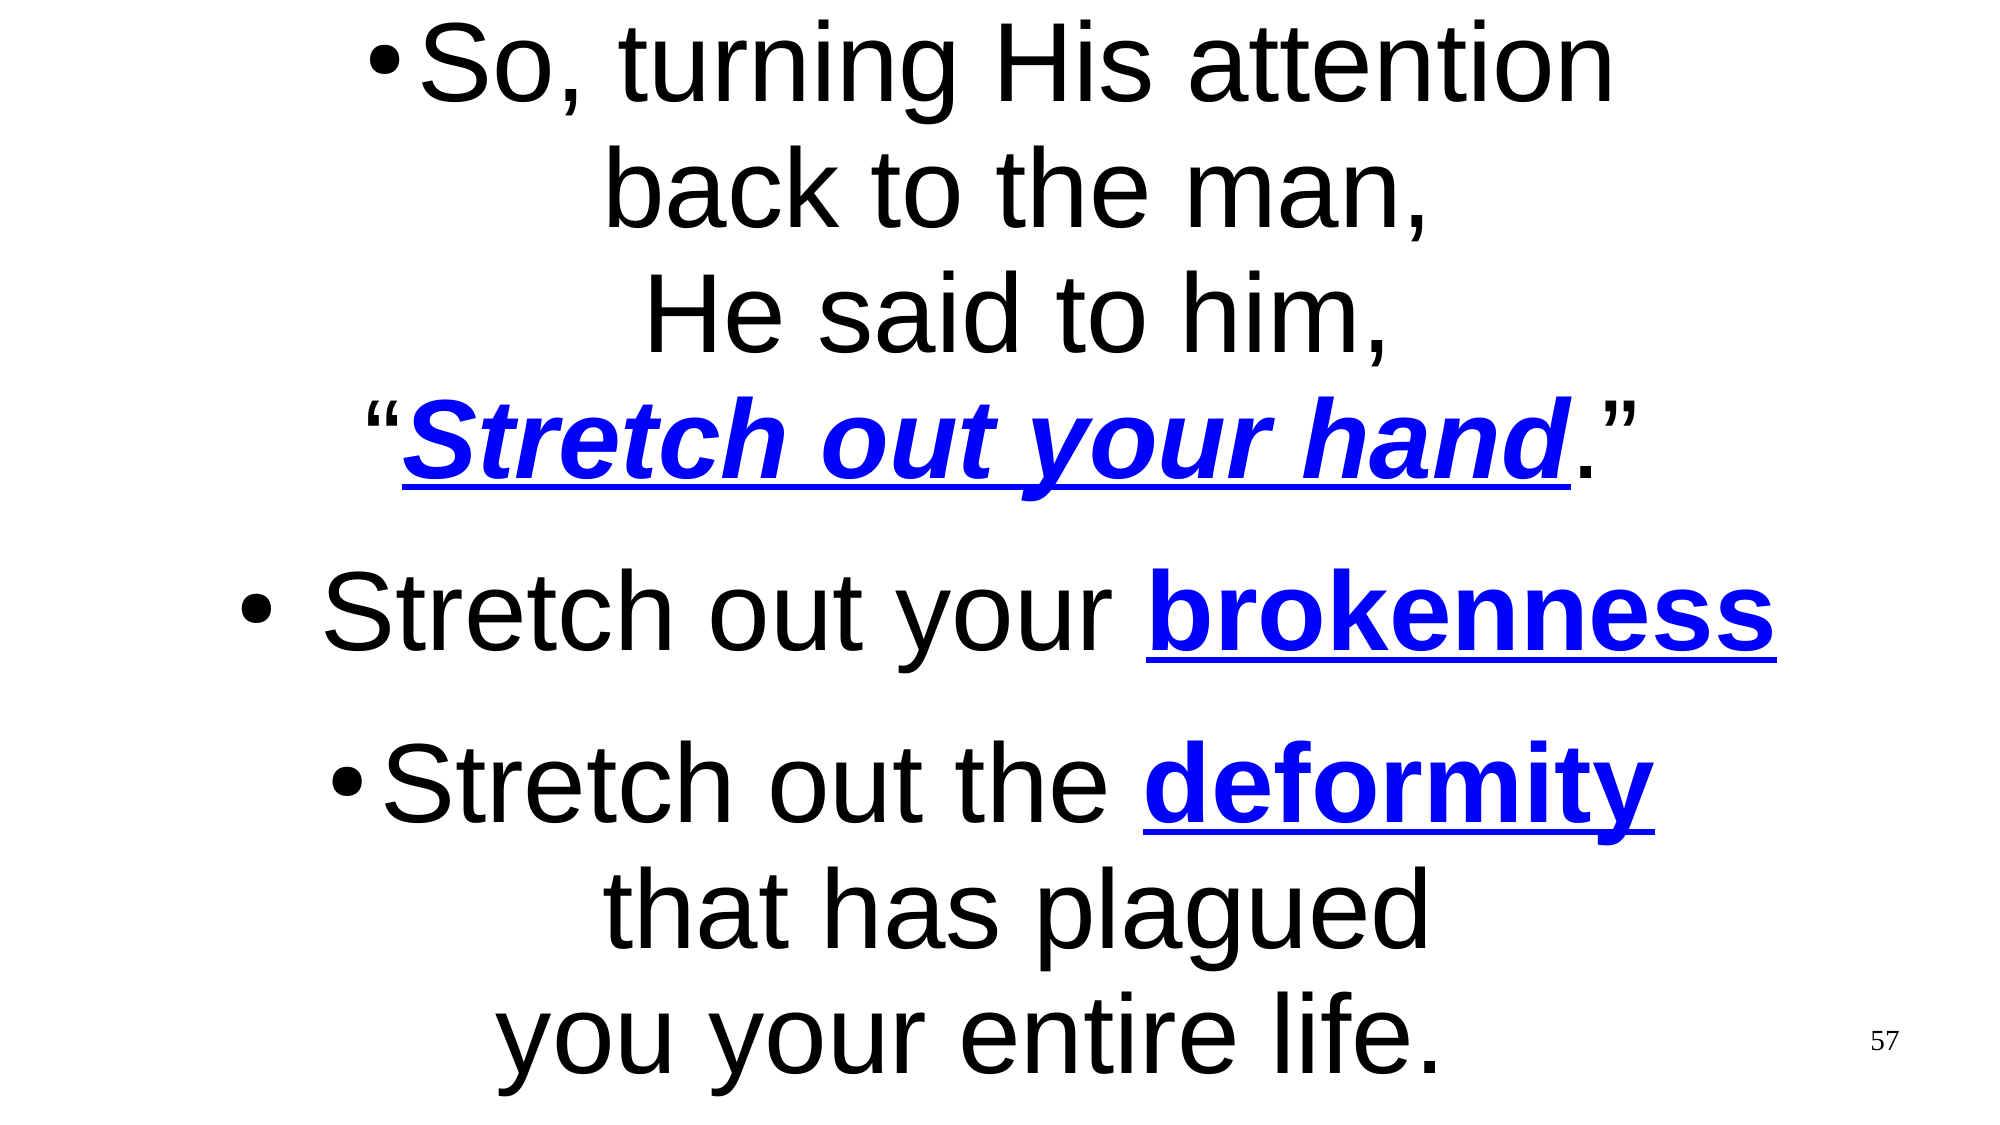

# So, turning His attention back to the man, He said to him, “Stretch out your hand.”
 Stretch out your brokenness
Stretch out the deformity
that has plagued
you your entire life.
57